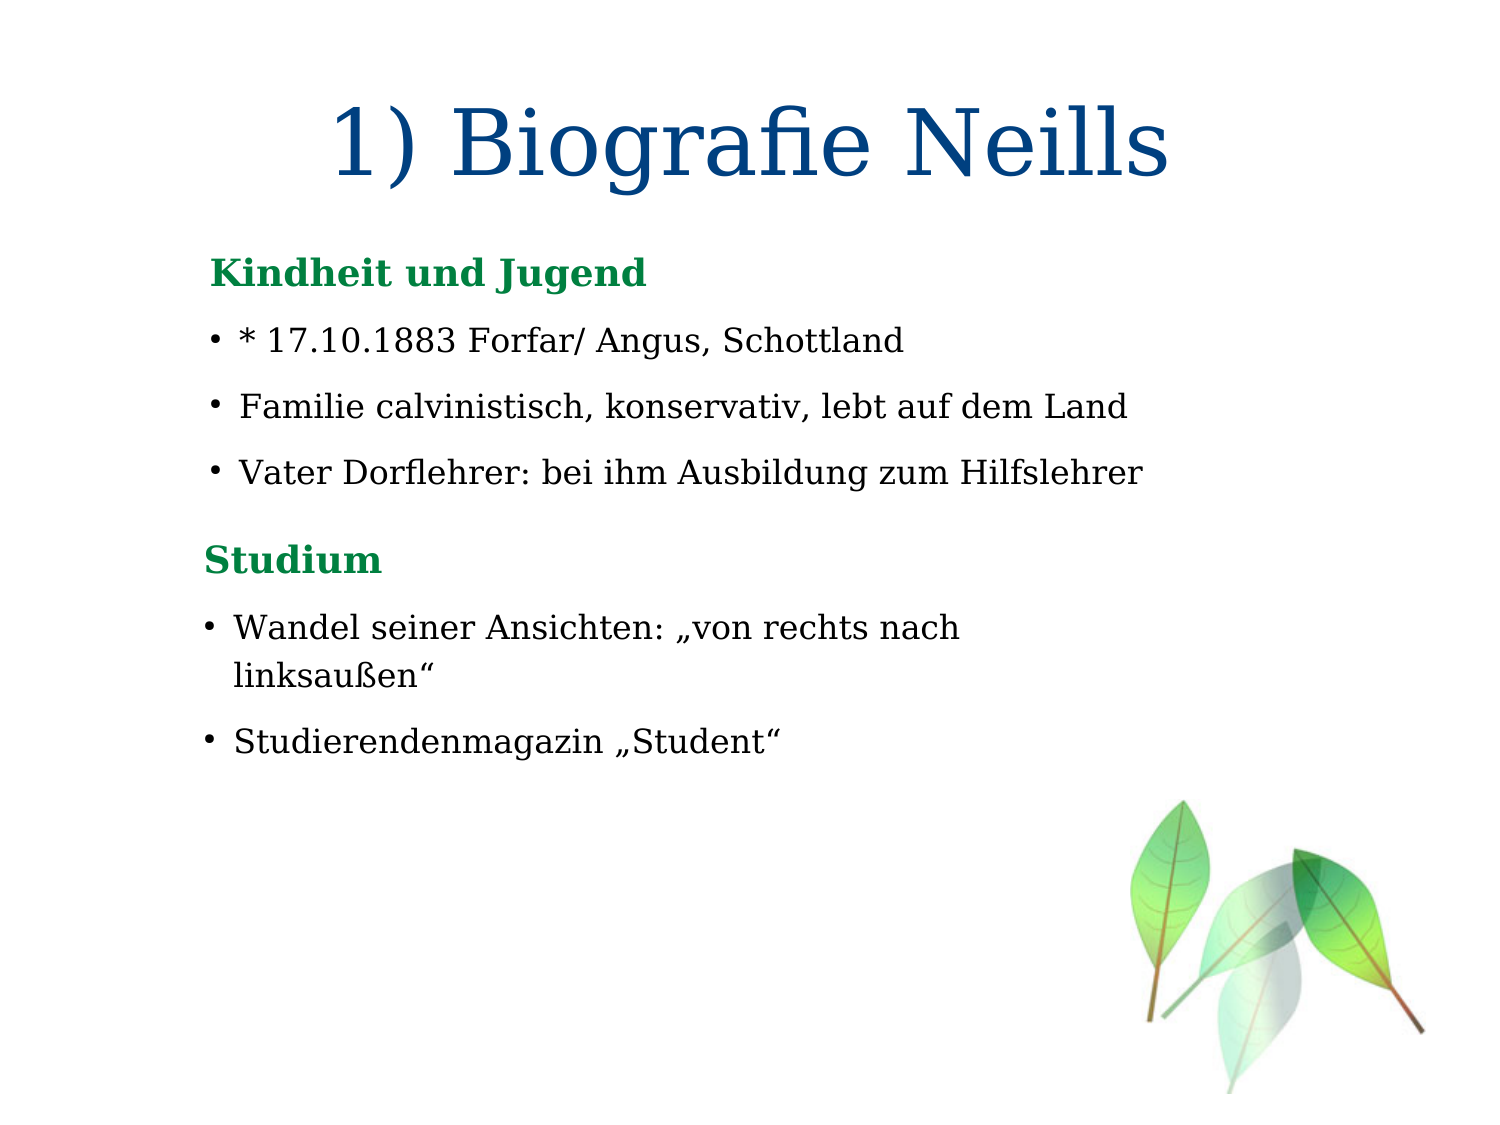

# 1) Biografie Neills
Kindheit und Jugend
* 17.10.1883 Forfar/ Angus, Schottland
Familie calvinistisch, konservativ, lebt auf dem Land
Vater Dorflehrer: bei ihm Ausbildung zum Hilfslehrer
Studium
Wandel seiner Ansichten: „von rechts nach linksaußen“
Studierendenmagazin „Student“